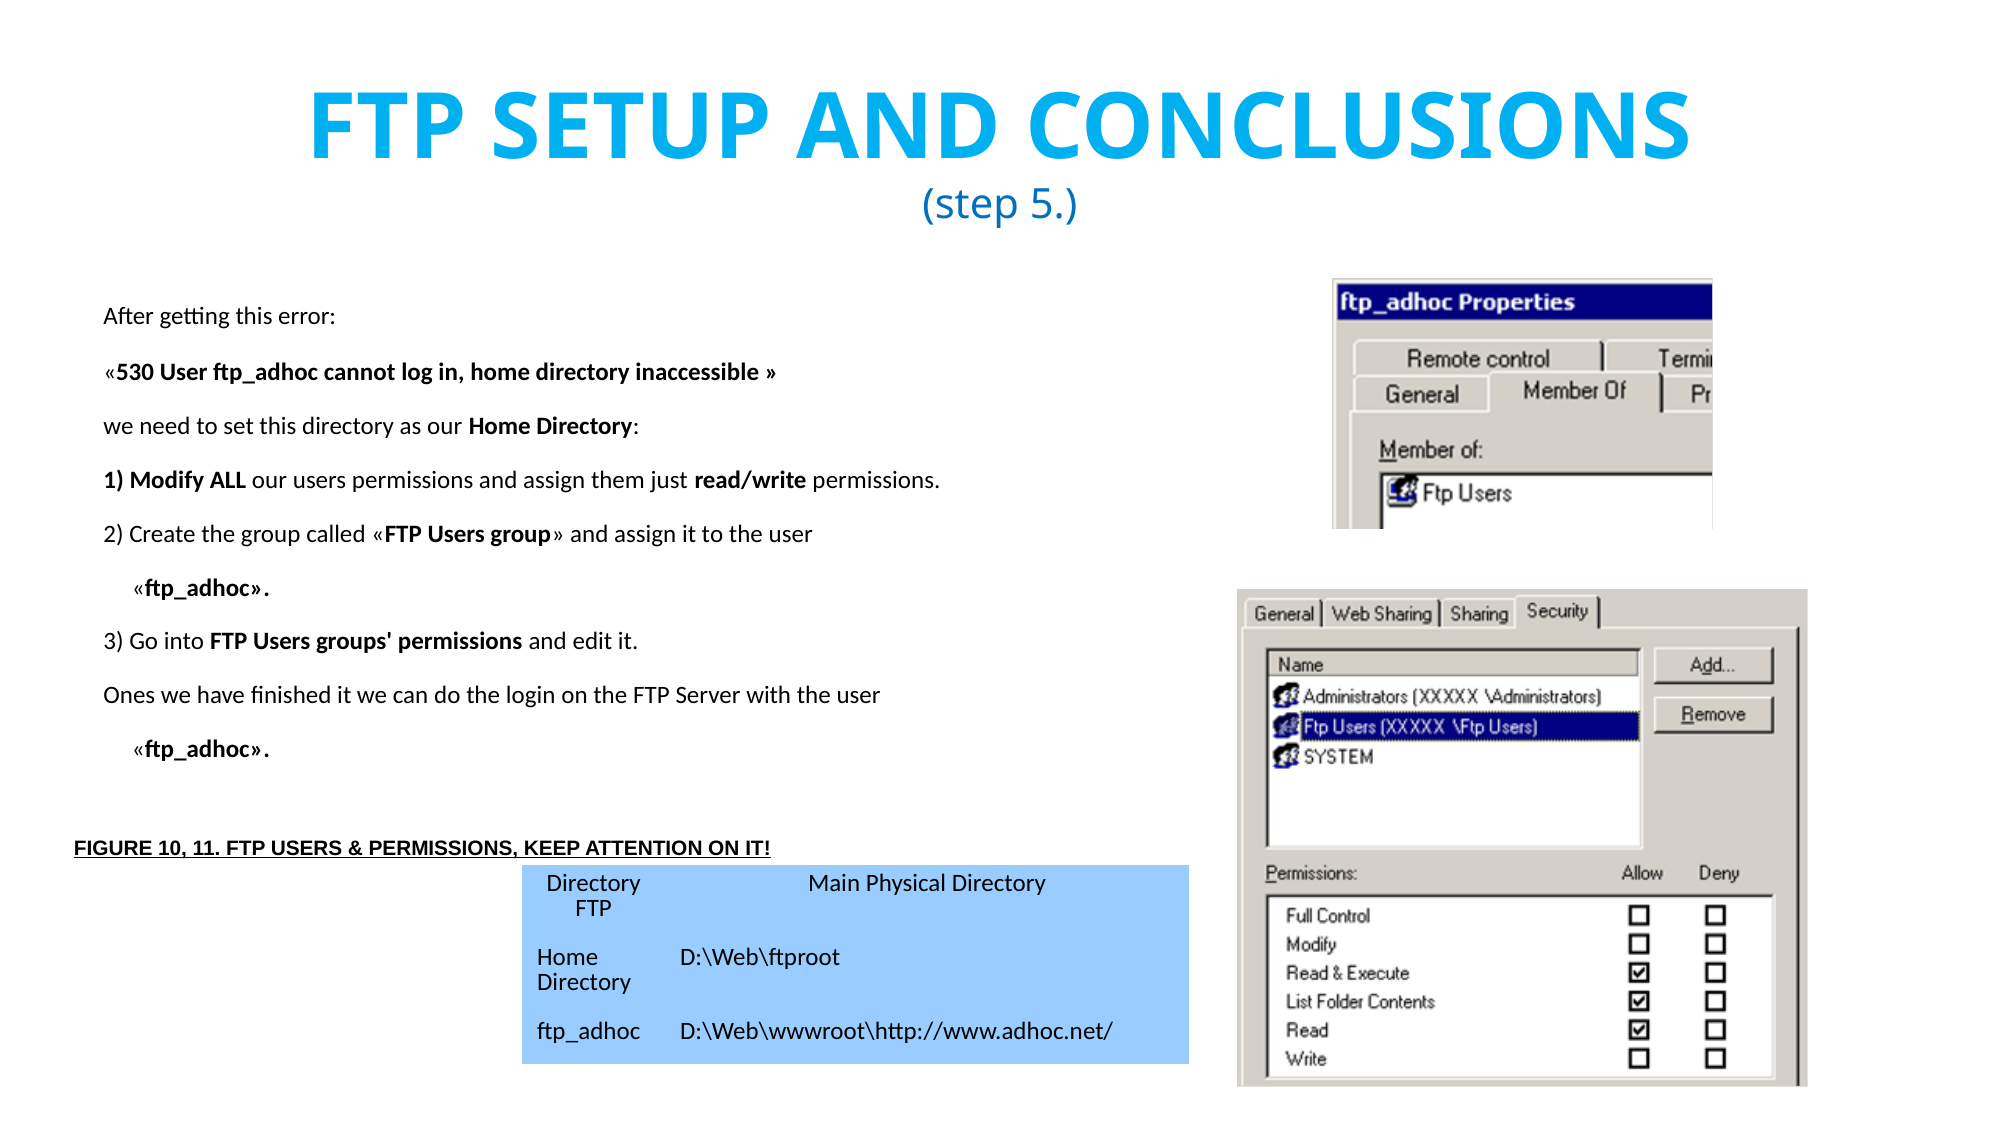

# FTP SETUP AND CONCLUSIONS (step 5.)
After getting this error:
«530 User ftp_adhoc cannot log in, home directory inaccessible »
we need to set this directory as our Home Directory:
1) Modify ALL our users permissions and assign them just read/write permissions.
2) Create the group called «FTP Users group» and assign it to the user
 «ftp_adhoc».
3) Go into FTP Users groups' permissions and edit it.
Ones we have finished it we can do the login on the FTP Server with the user
 «ftp_adhoc».
FIGURE 10, 11. FTP USERS & PERMISSIONS, KEEP ATTENTION ON IT!
| Directory FTP | Main Physical Directory |
| --- | --- |
| Home Directory | D:\Web\ftproot |
| ftp\_adhoc | D:\Web\wwwroot\http://www.adhoc.net/ |